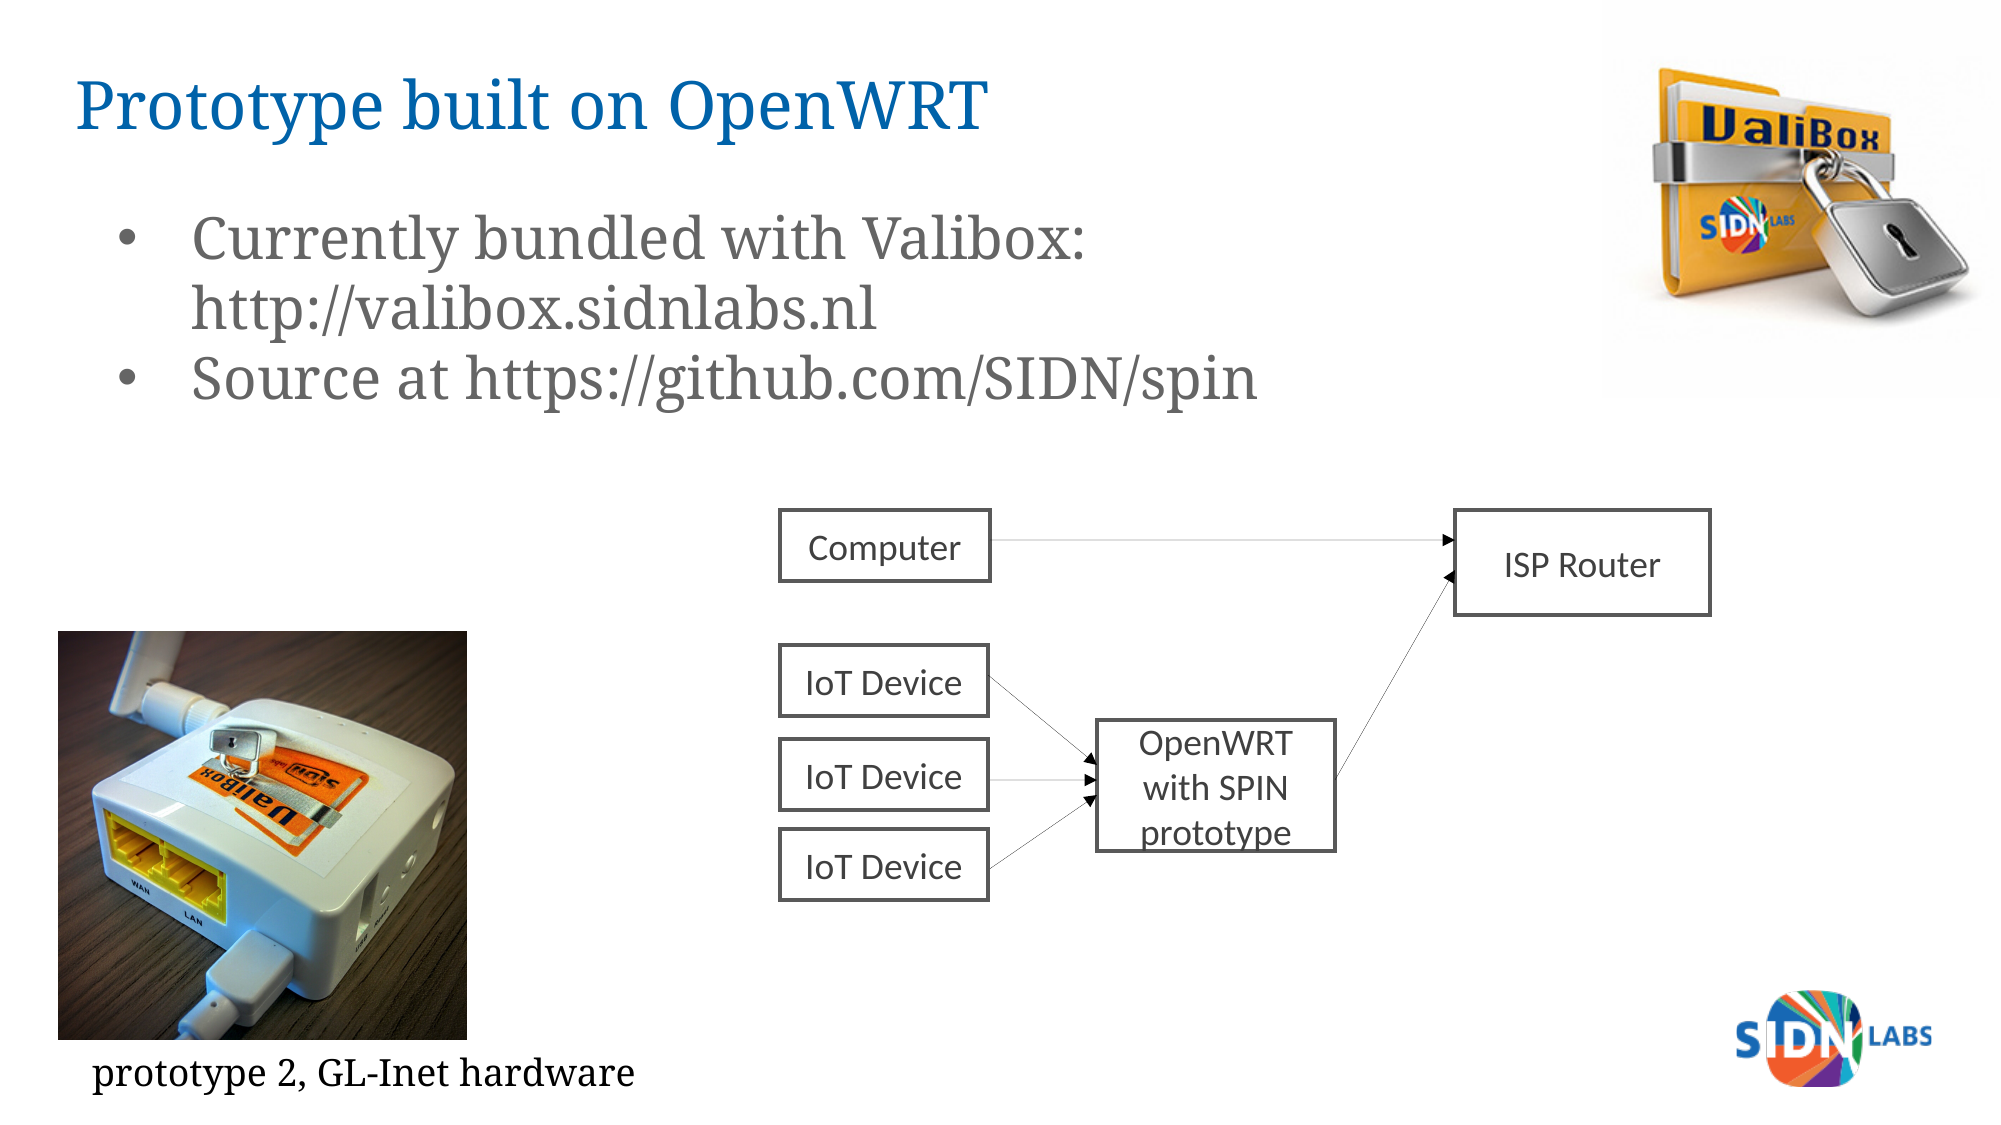

Prototype built on OpenWRT
Currently bundled with Valibox: http://valibox.sidnlabs.nl
Source at https://github.com/SIDN/spin
Computer
ISP Router
IoT Device
OpenWRT with SPIN prototype
IoT Device
IoT Device
prototype 2, GL-Inet hardware